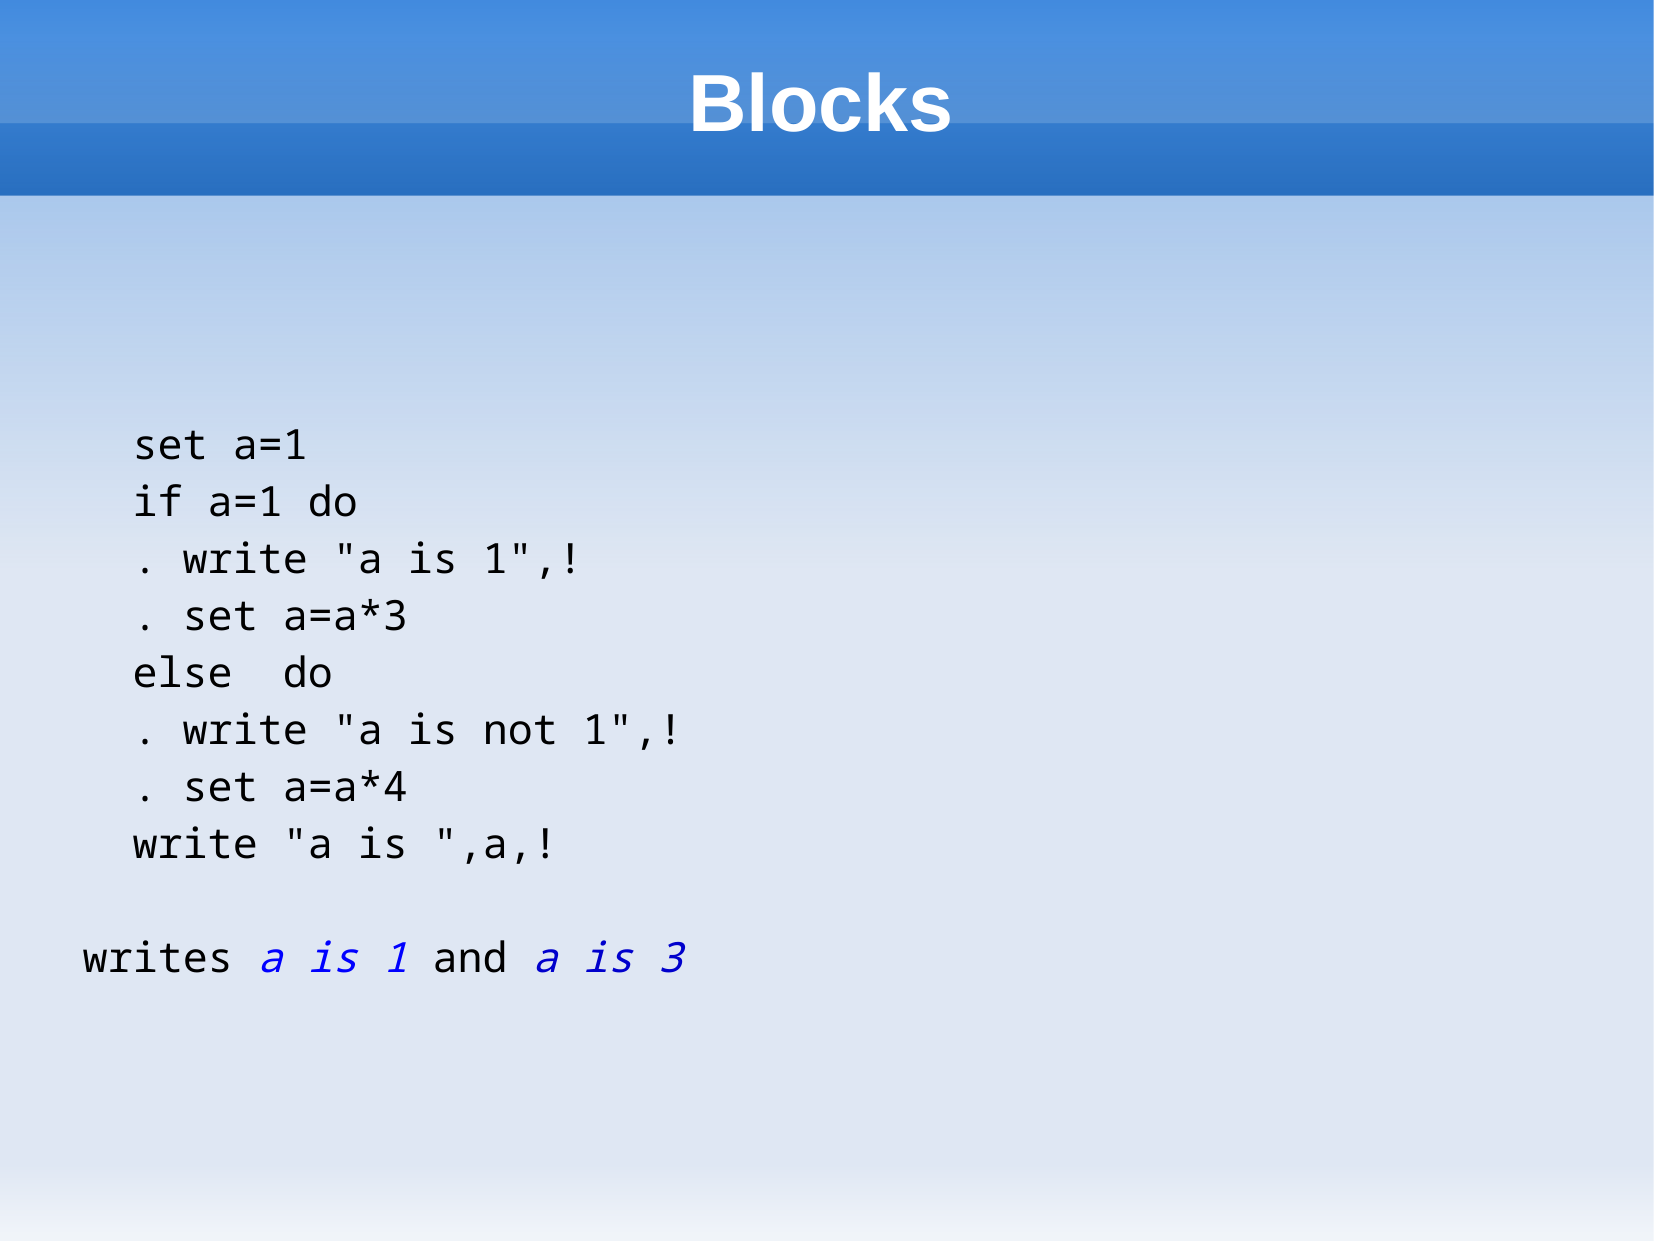

# Blocks
 set a=1
 if a=1 do
 . write "a is 1",!
 . set a=a*3
 else do
 . write "a is not 1",!
 . set a=a*4
 write "a is ",a,!
writes a is 1 and a is 3